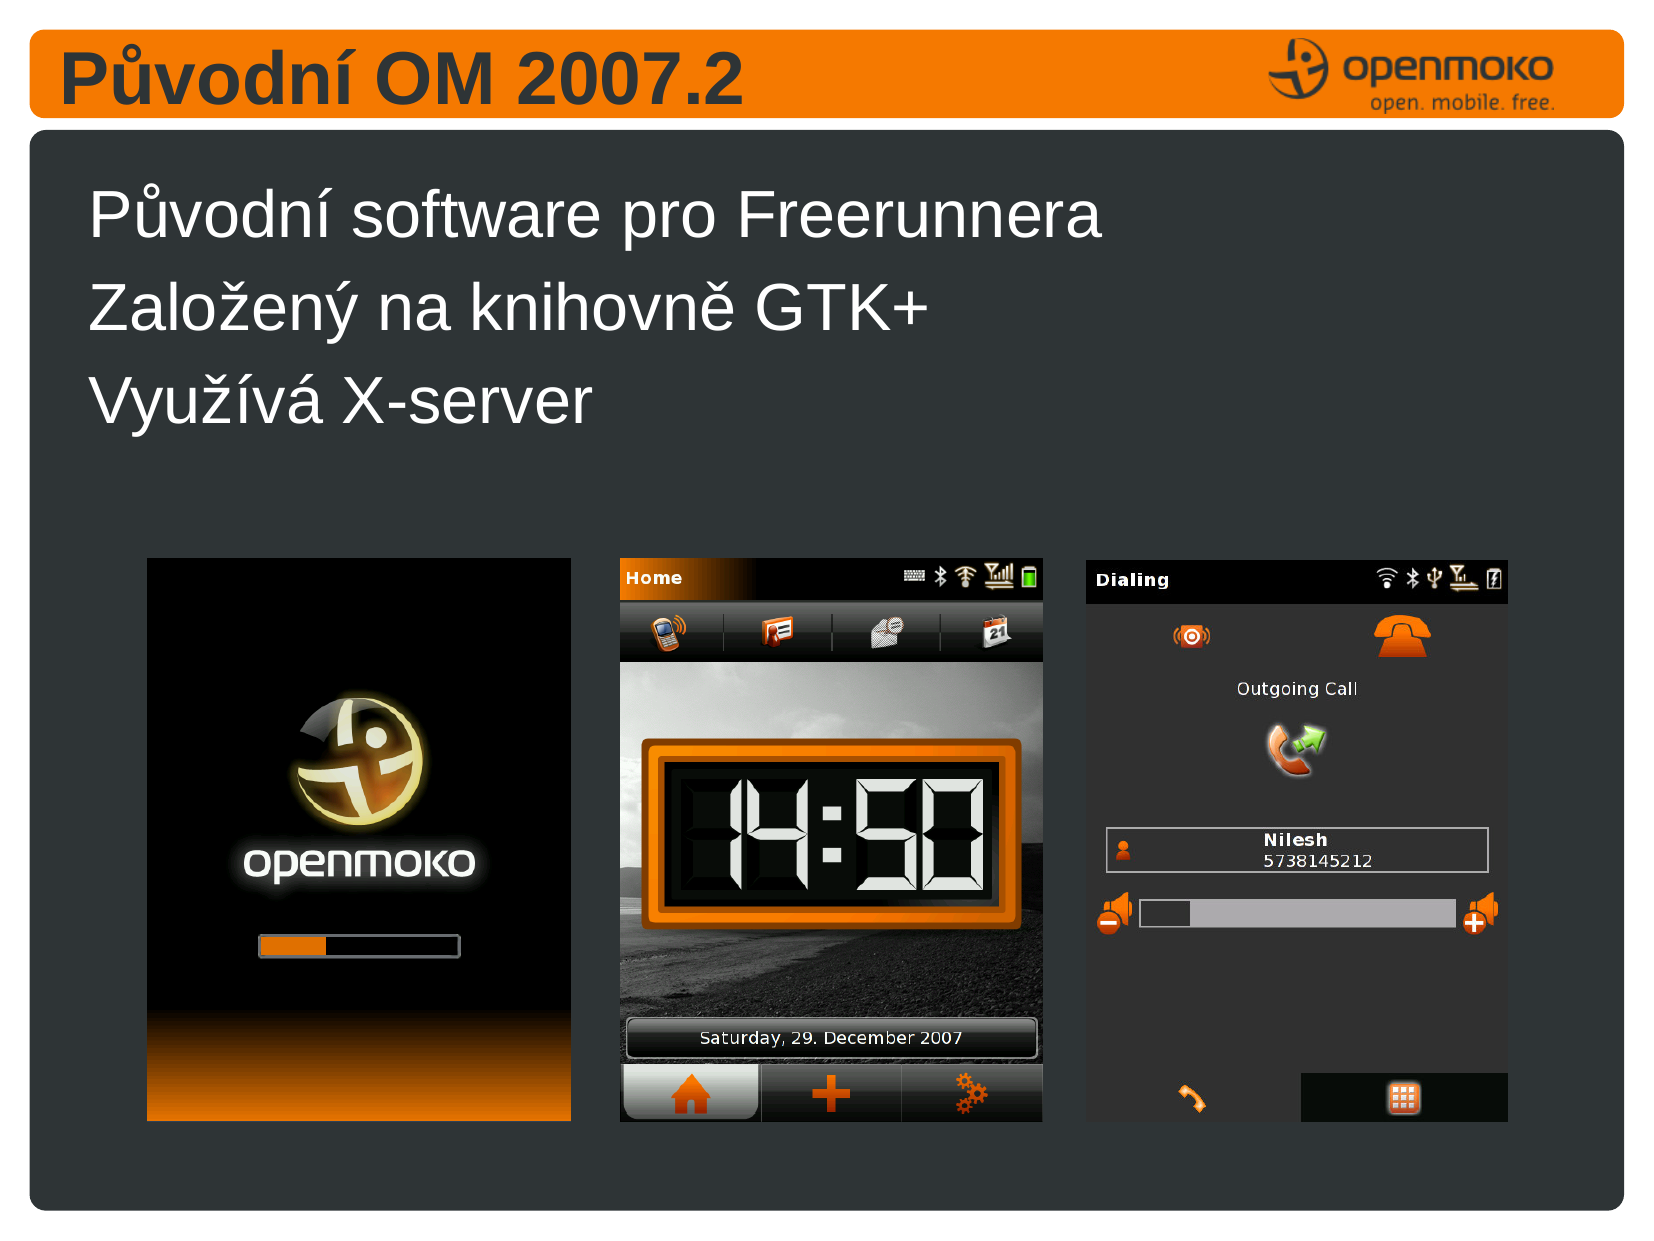

# Původní OM 2007.2
Původní software pro Freerunnera
Založený na knihovně GTK+
Využívá X-server